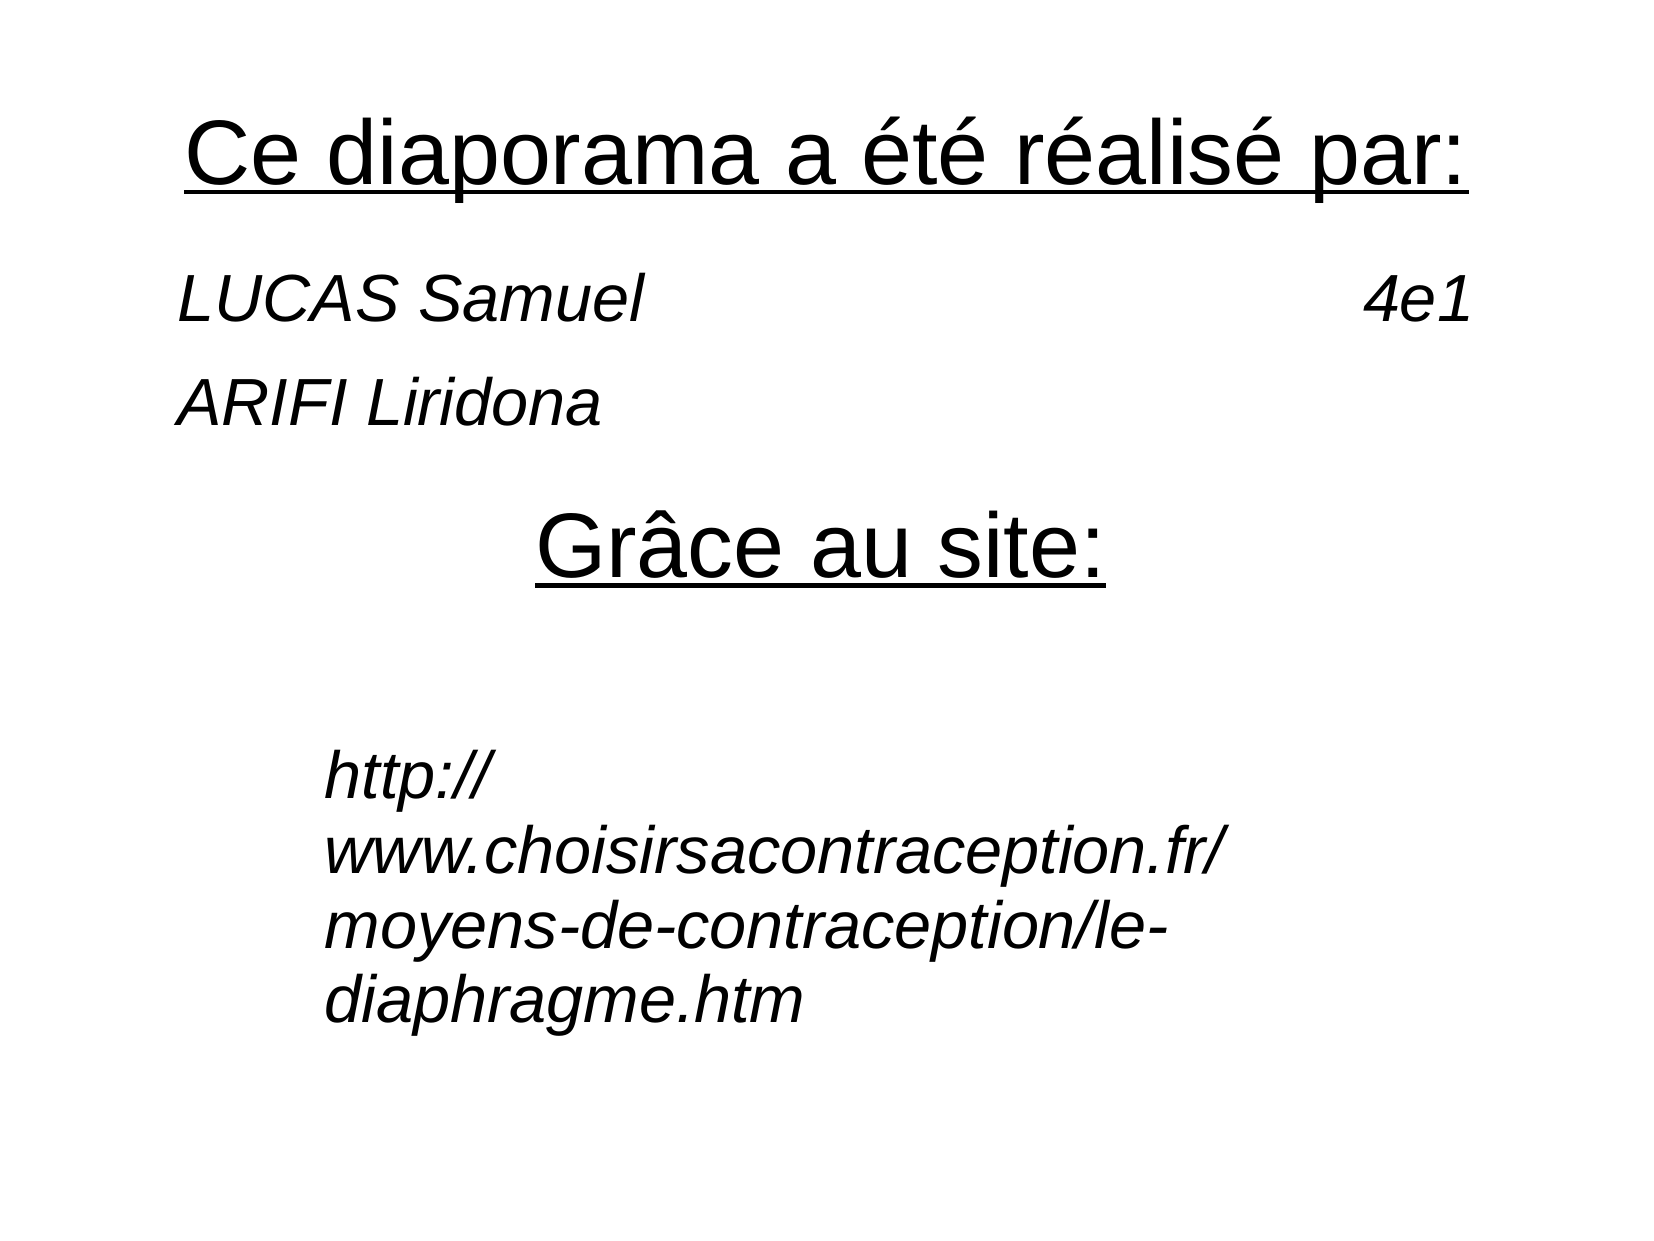

# Ce diaporama a été réalisé par:
LUCAS Samuel 4e1
ARIFI Liridona
Grâce au site:
http://www.choisirsacontraception.fr/moyens-de-contraception/le-diaphragme.htm